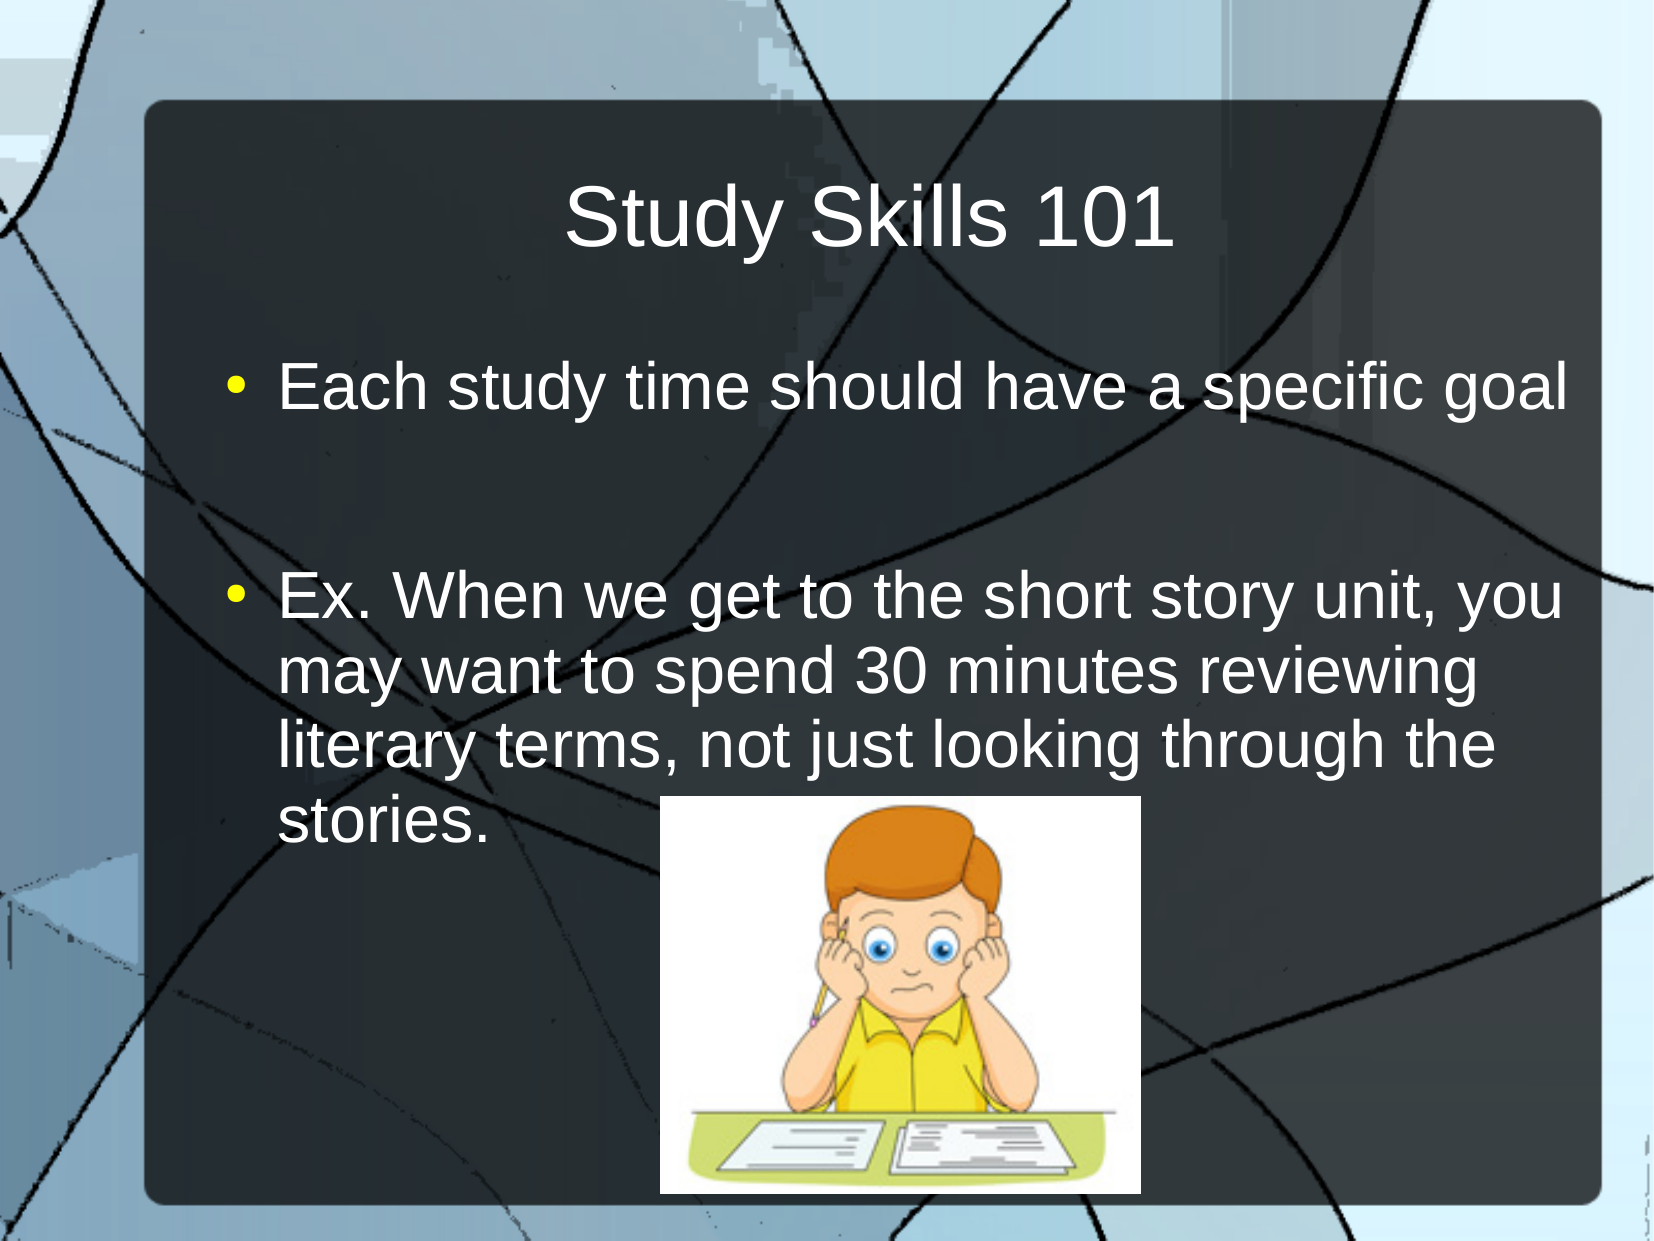

# Study Skills 101
Each study time should have a specific goal
Ex. When we get to the short story unit, you may want to spend 30 minutes reviewing literary terms, not just looking through the stories.